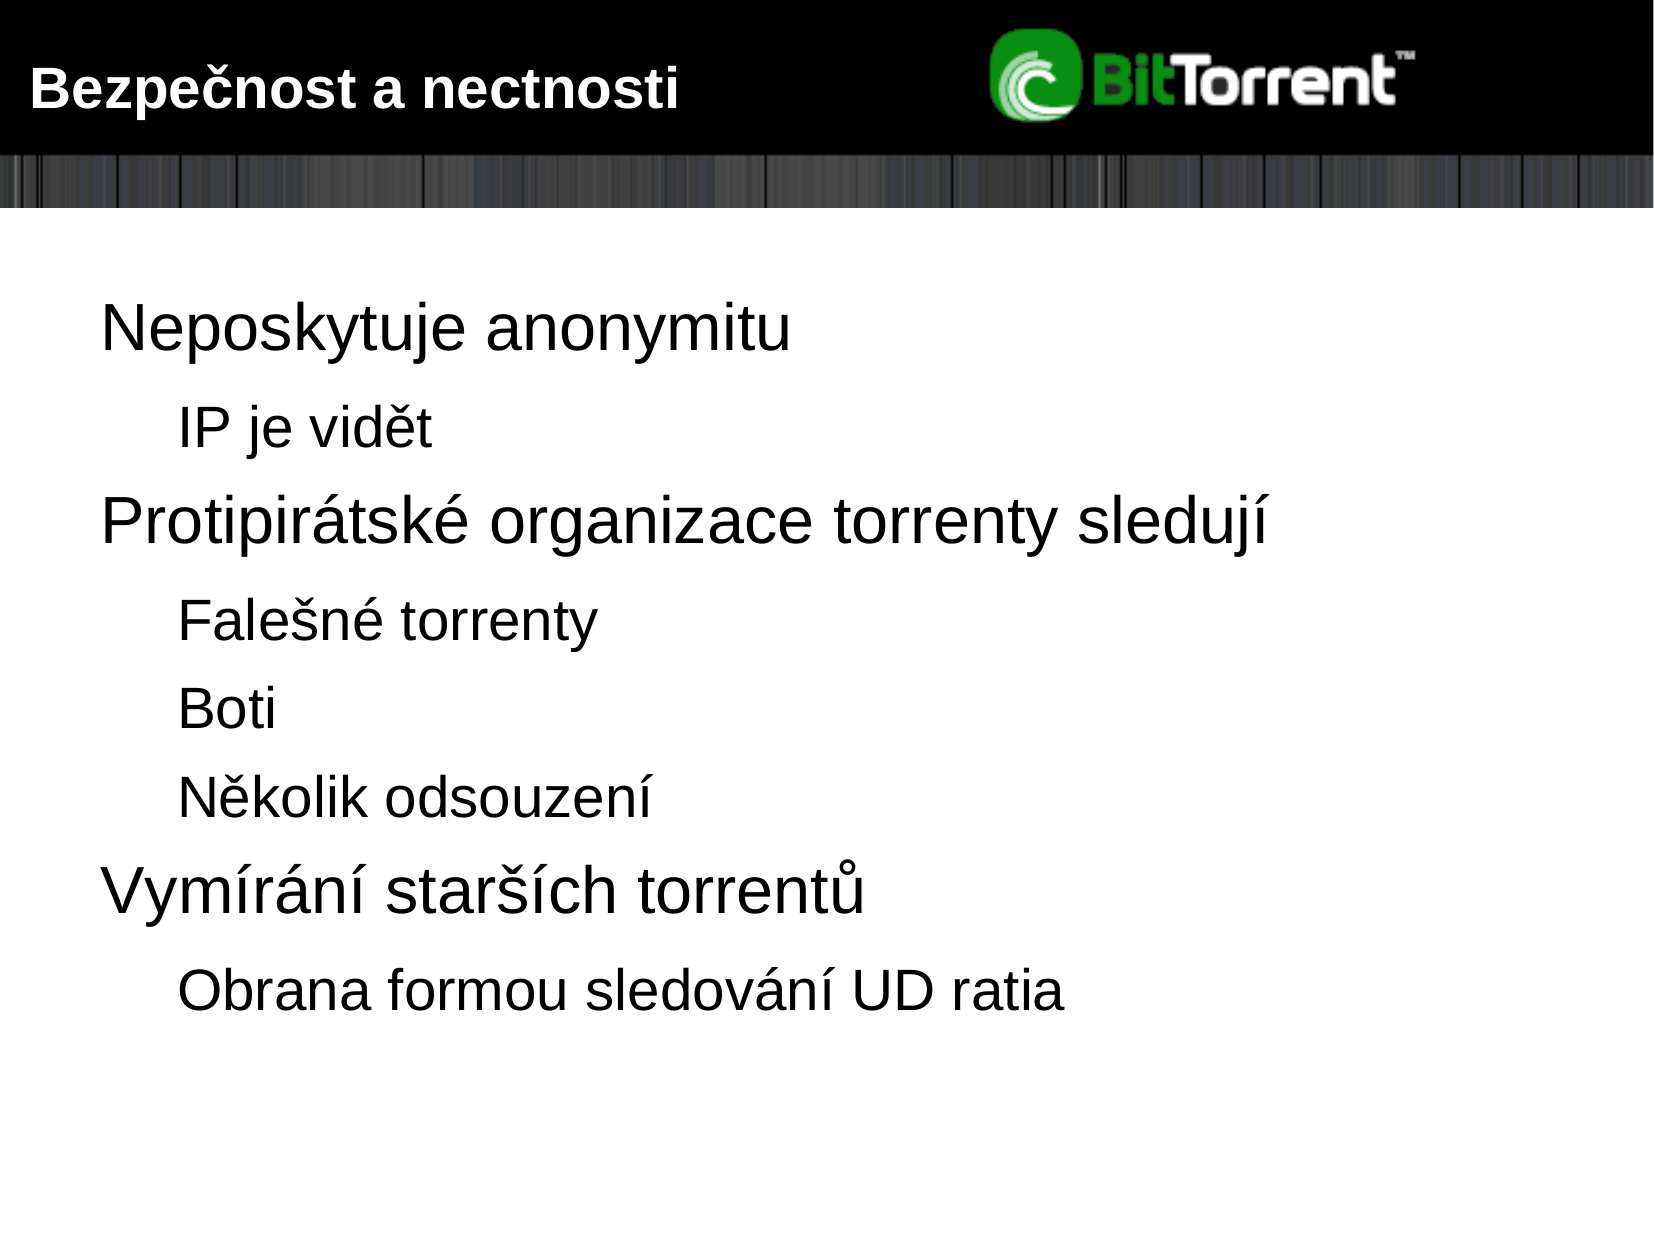

# Bezpečnost a nectnosti
Neposkytuje anonymitu
IP je vidět
Protipirátské organizace torrenty sledují
Falešné torrenty
Boti
Několik odsouzení
Vymírání starších torrentů
Obrana formou sledování UD ratia